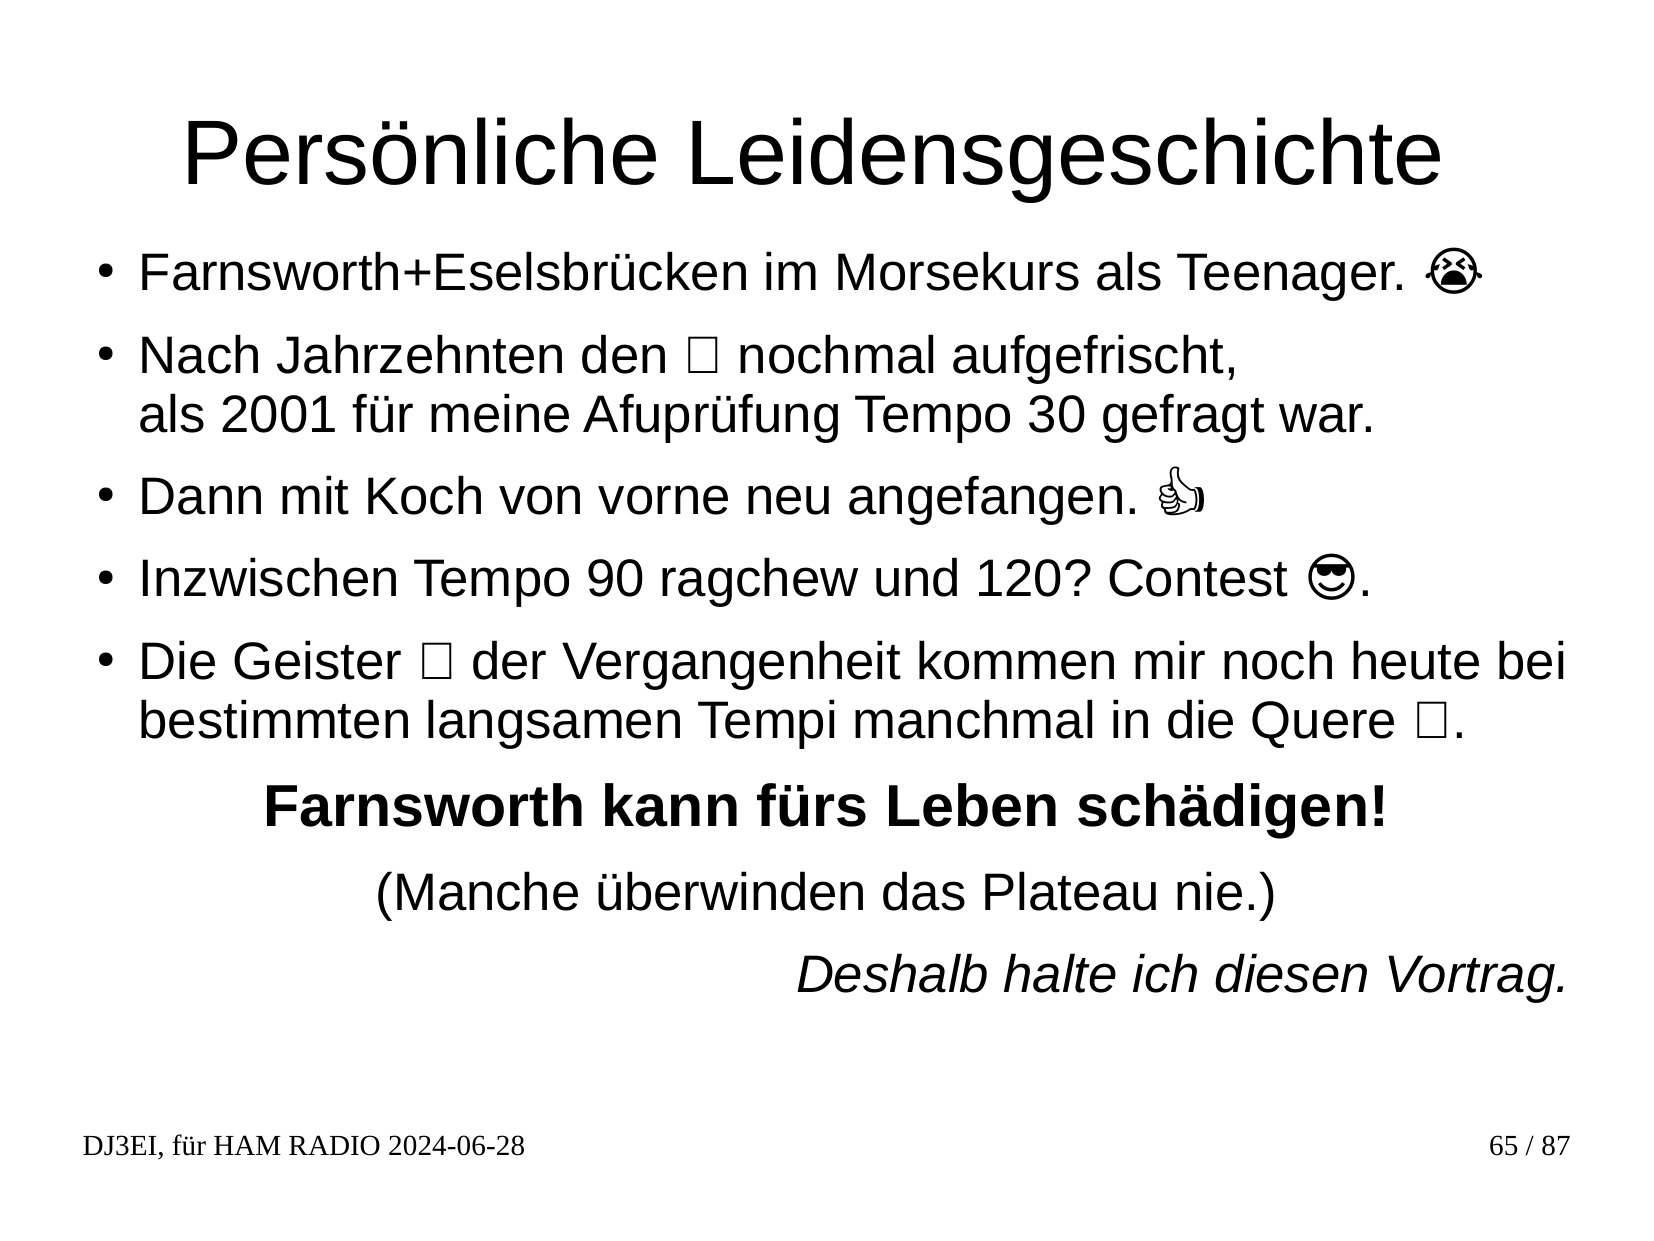

# Persönliche Leidensgeschichte
Farnsworth+Eselsbrücken im Morsekurs als Teenager. 😭
Nach Jahrzehnten den 💩 nochmal aufgefrischt,
als 2001 für meine Afuprüfung Tempo 30 gefragt war.
Dann mit Koch von vorne neu angefangen. 👍
Inzwischen Tempo 90 ragchew und 120? Contest 😎.
Die Geister 👻 der Vergangenheit kommen mir noch heute bei bestimmten langsamen Tempi manchmal in die Quere 🫏.
Farnsworth kann fürs Leben schädigen!
(Manche überwinden das Plateau nie.)
Deshalb halte ich diesen Vortrag.
65